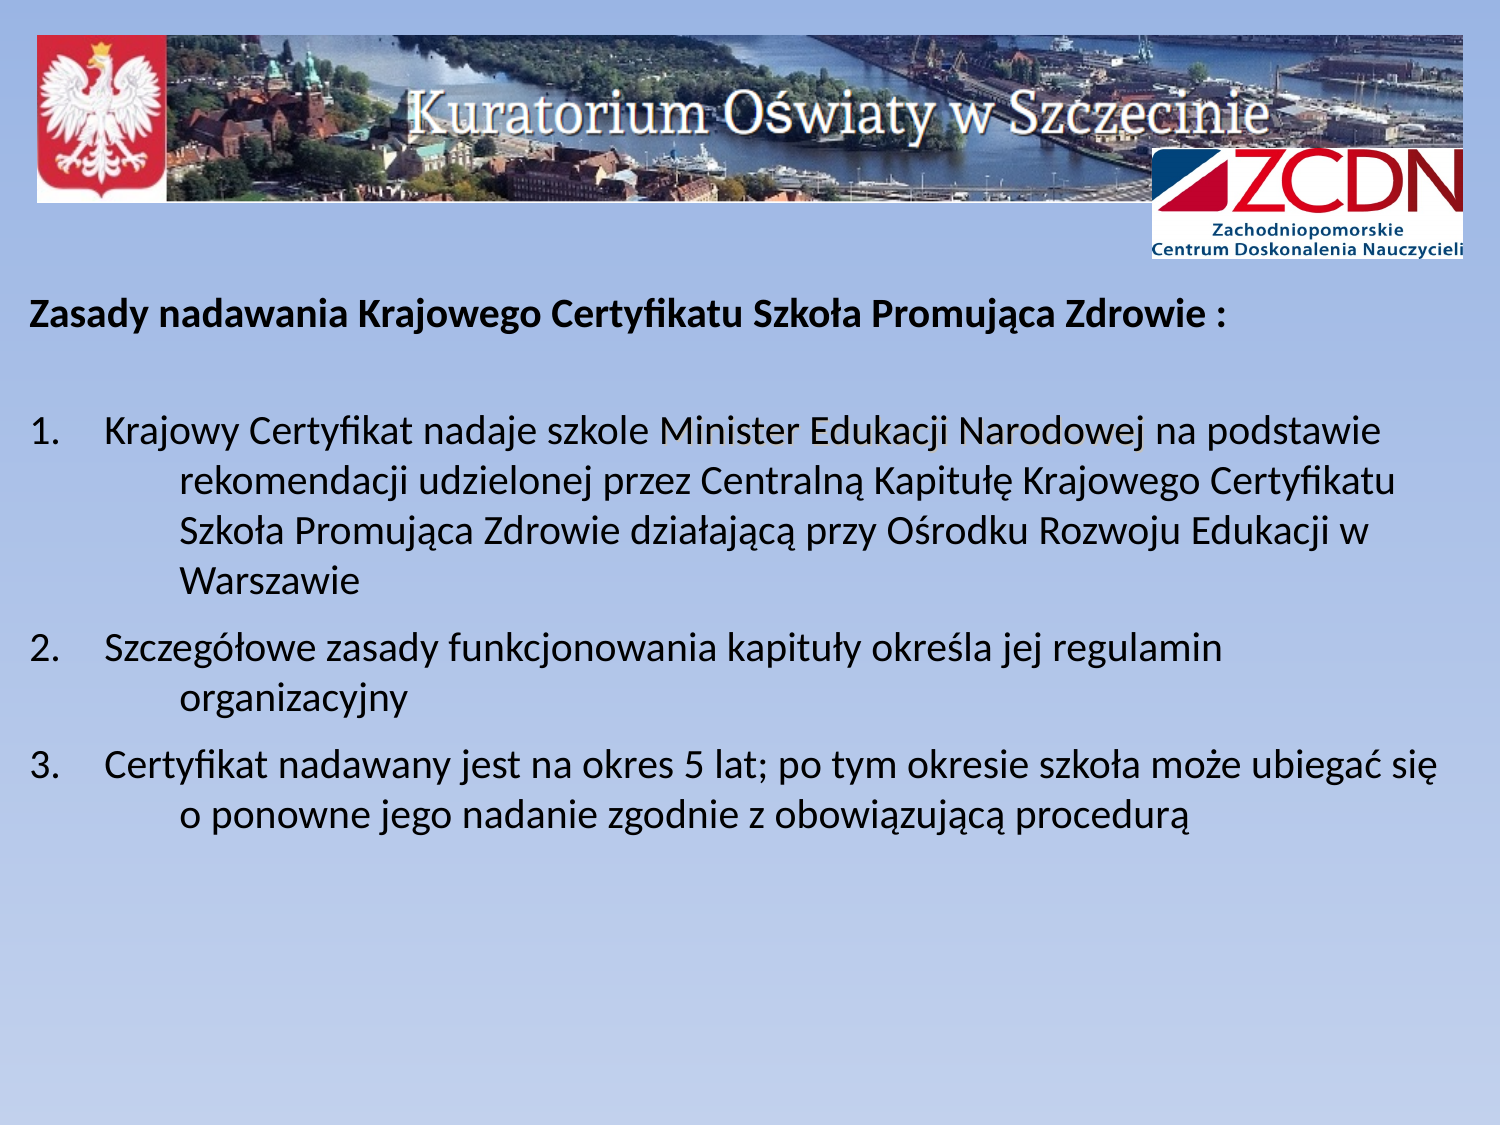

#
Zasady nadawania Krajowego Certyfikatu Szkoła Promująca Zdrowie :
Krajowy Certyfikat nadaje szkole Minister Edukacji Narodowej na podstawie rekomendacji udzielonej przez Centralną Kapitułę Krajowego Certyfikatu Szkoła Promująca Zdrowie działającą przy Ośrodku Rozwoju Edukacji w Warszawie
Szczegółowe zasady funkcjonowania kapituły określa jej regulamin organizacyjny
Certyfikat nadawany jest na okres 5 lat; po tym okresie szkoła może ubiegać się o ponowne jego nadanie zgodnie z obowiązującą procedurą